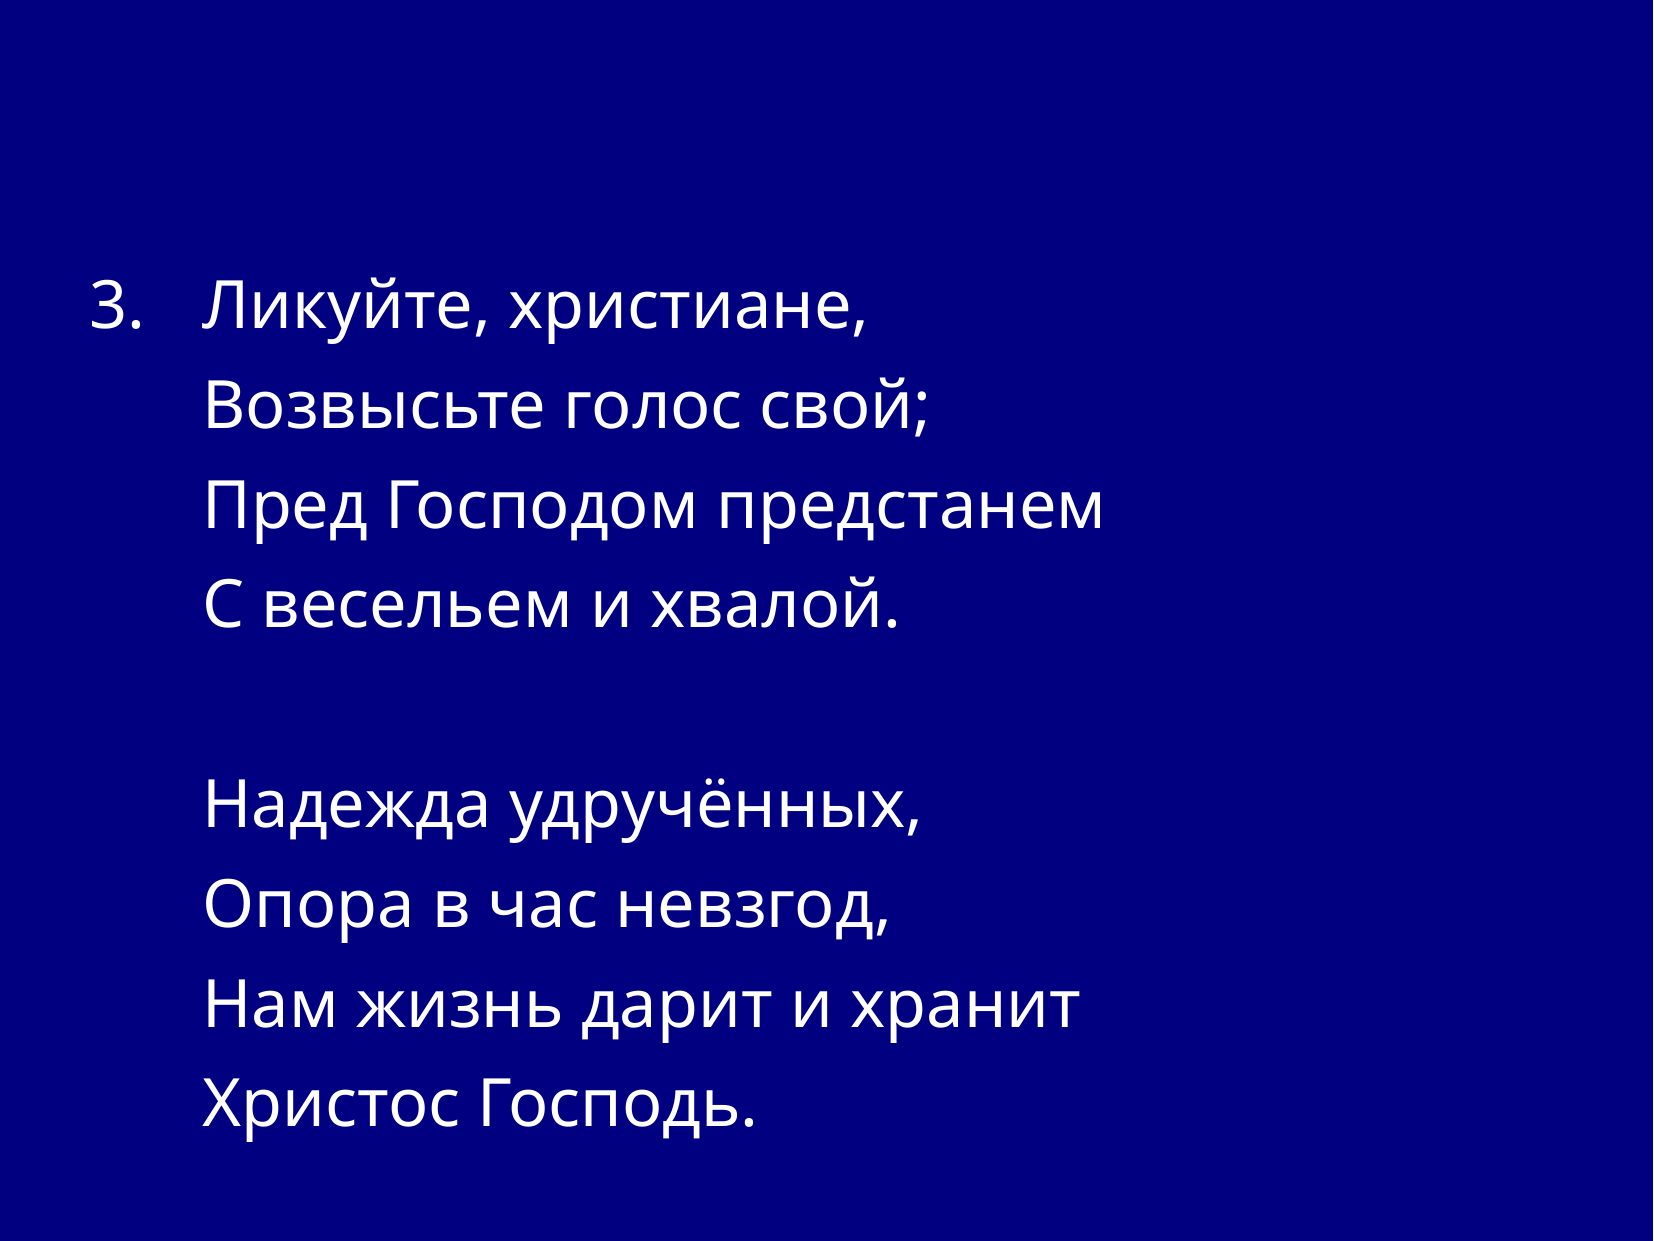

3.	Ликуйте, христиане,
	Возвысьте голос свой;
	Пред Господом предстанем
	С весельем и хвалой.
	Надежда удручённых,
	Опора в час невзгод,
	Нам жизнь дарит и хранит
	Христос Господь.